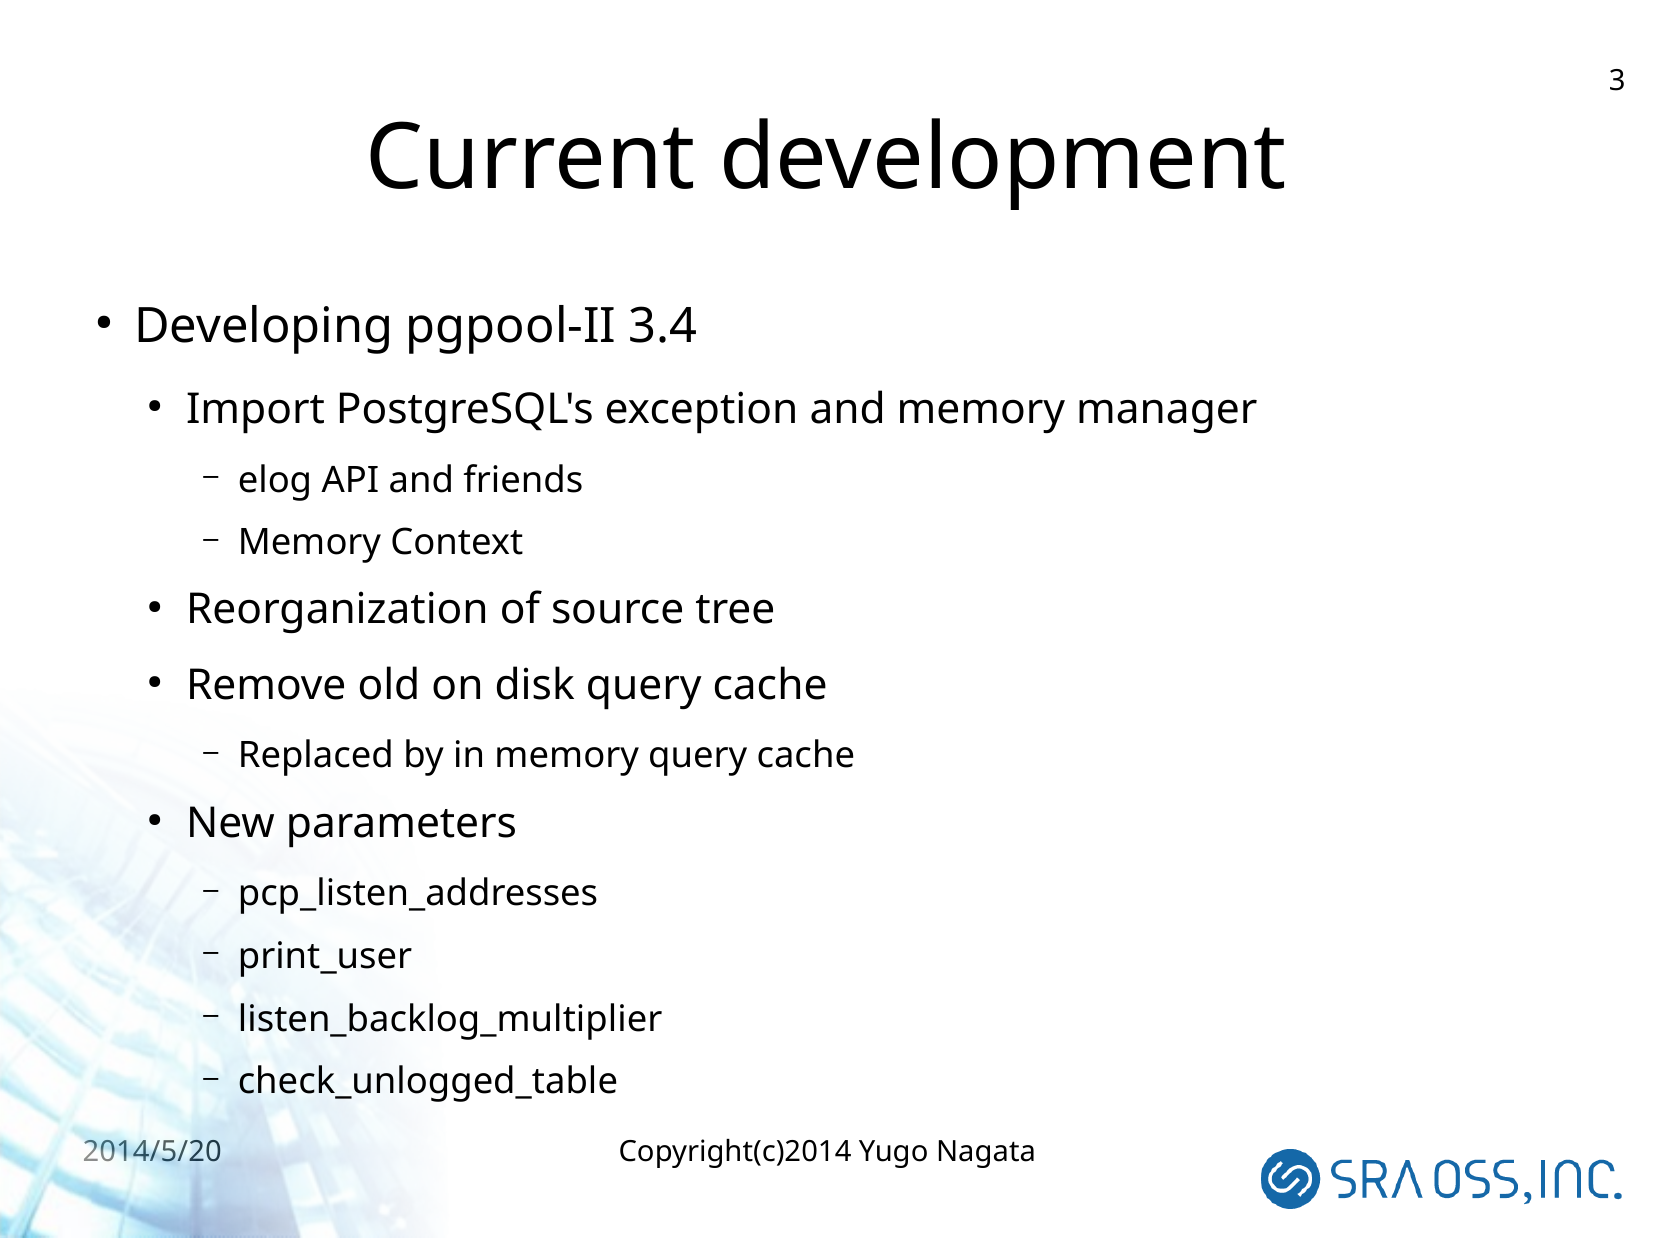

# Current development
3
Developing pgpool-II 3.4
Import PostgreSQL's exception and memory manager
elog API and friends
Memory Context
Reorganization of source tree
Remove old on disk query cache
Replaced by in memory query cache
New parameters
pcp_listen_addresses
print_user
listen_backlog_multiplier
check_unlogged_table
2014/5/20
Copyright(c)2014 Yugo Nagata